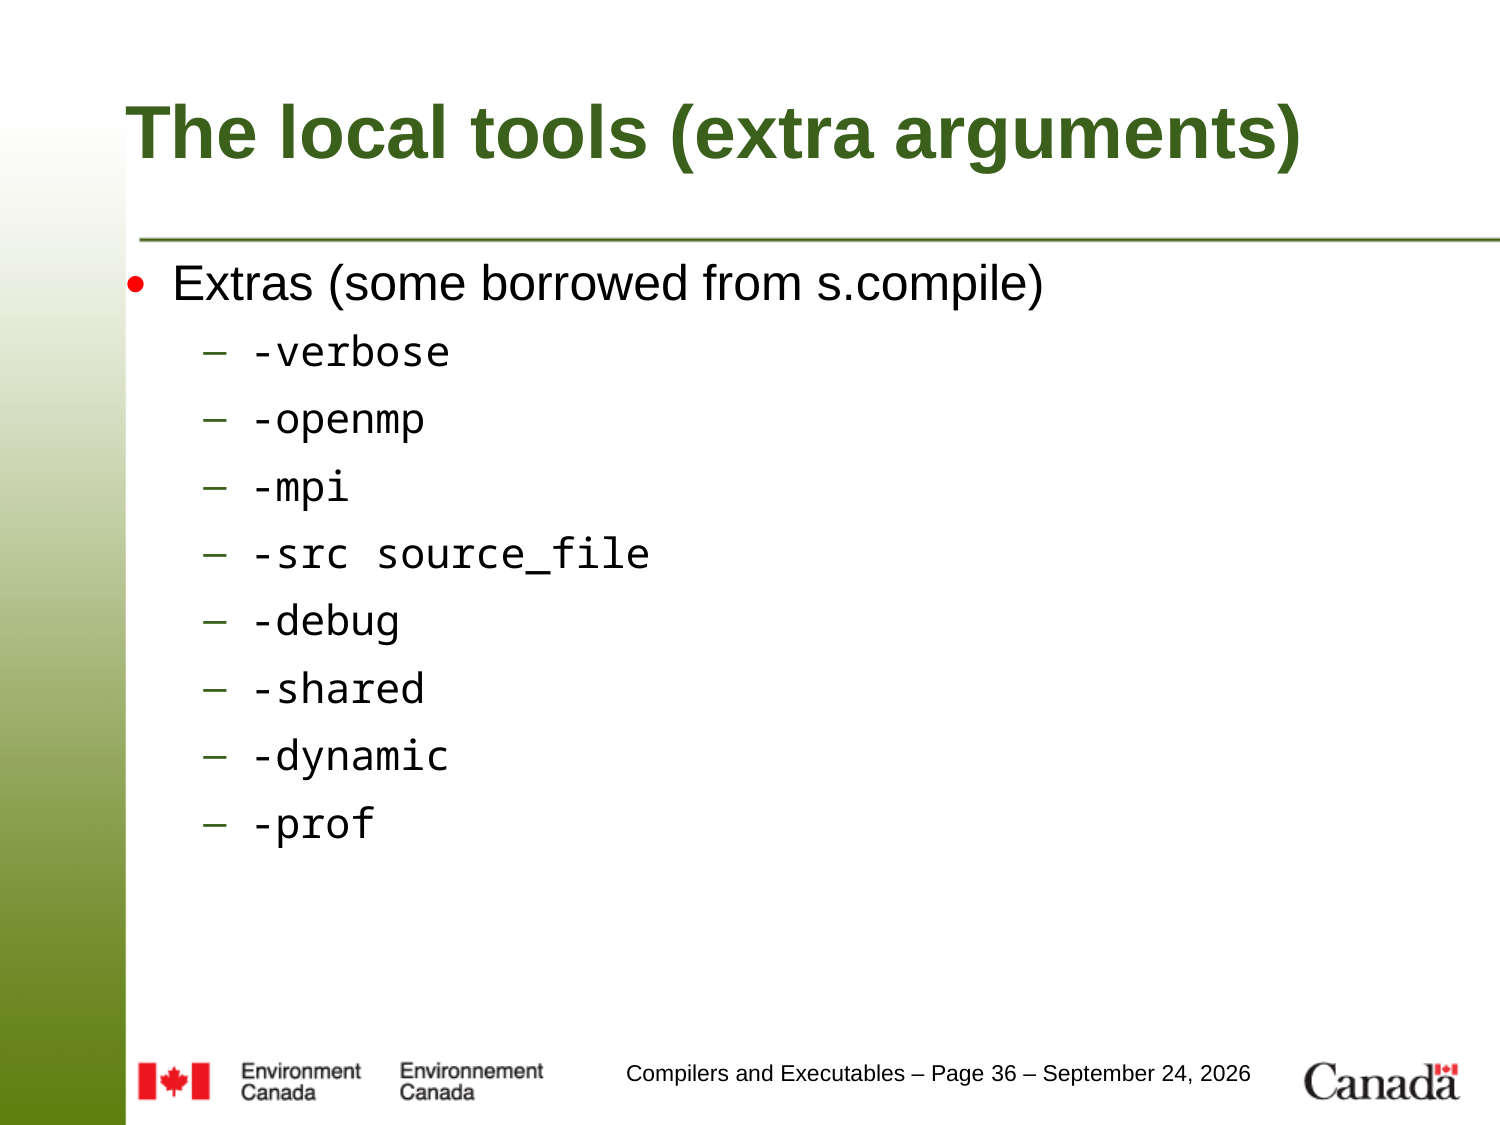

# The local tools (extra arguments)
Extras (some borrowed from s.compile)
-verbose
-openmp
-mpi
-src source_file
-debug
-shared
-dynamic
-prof